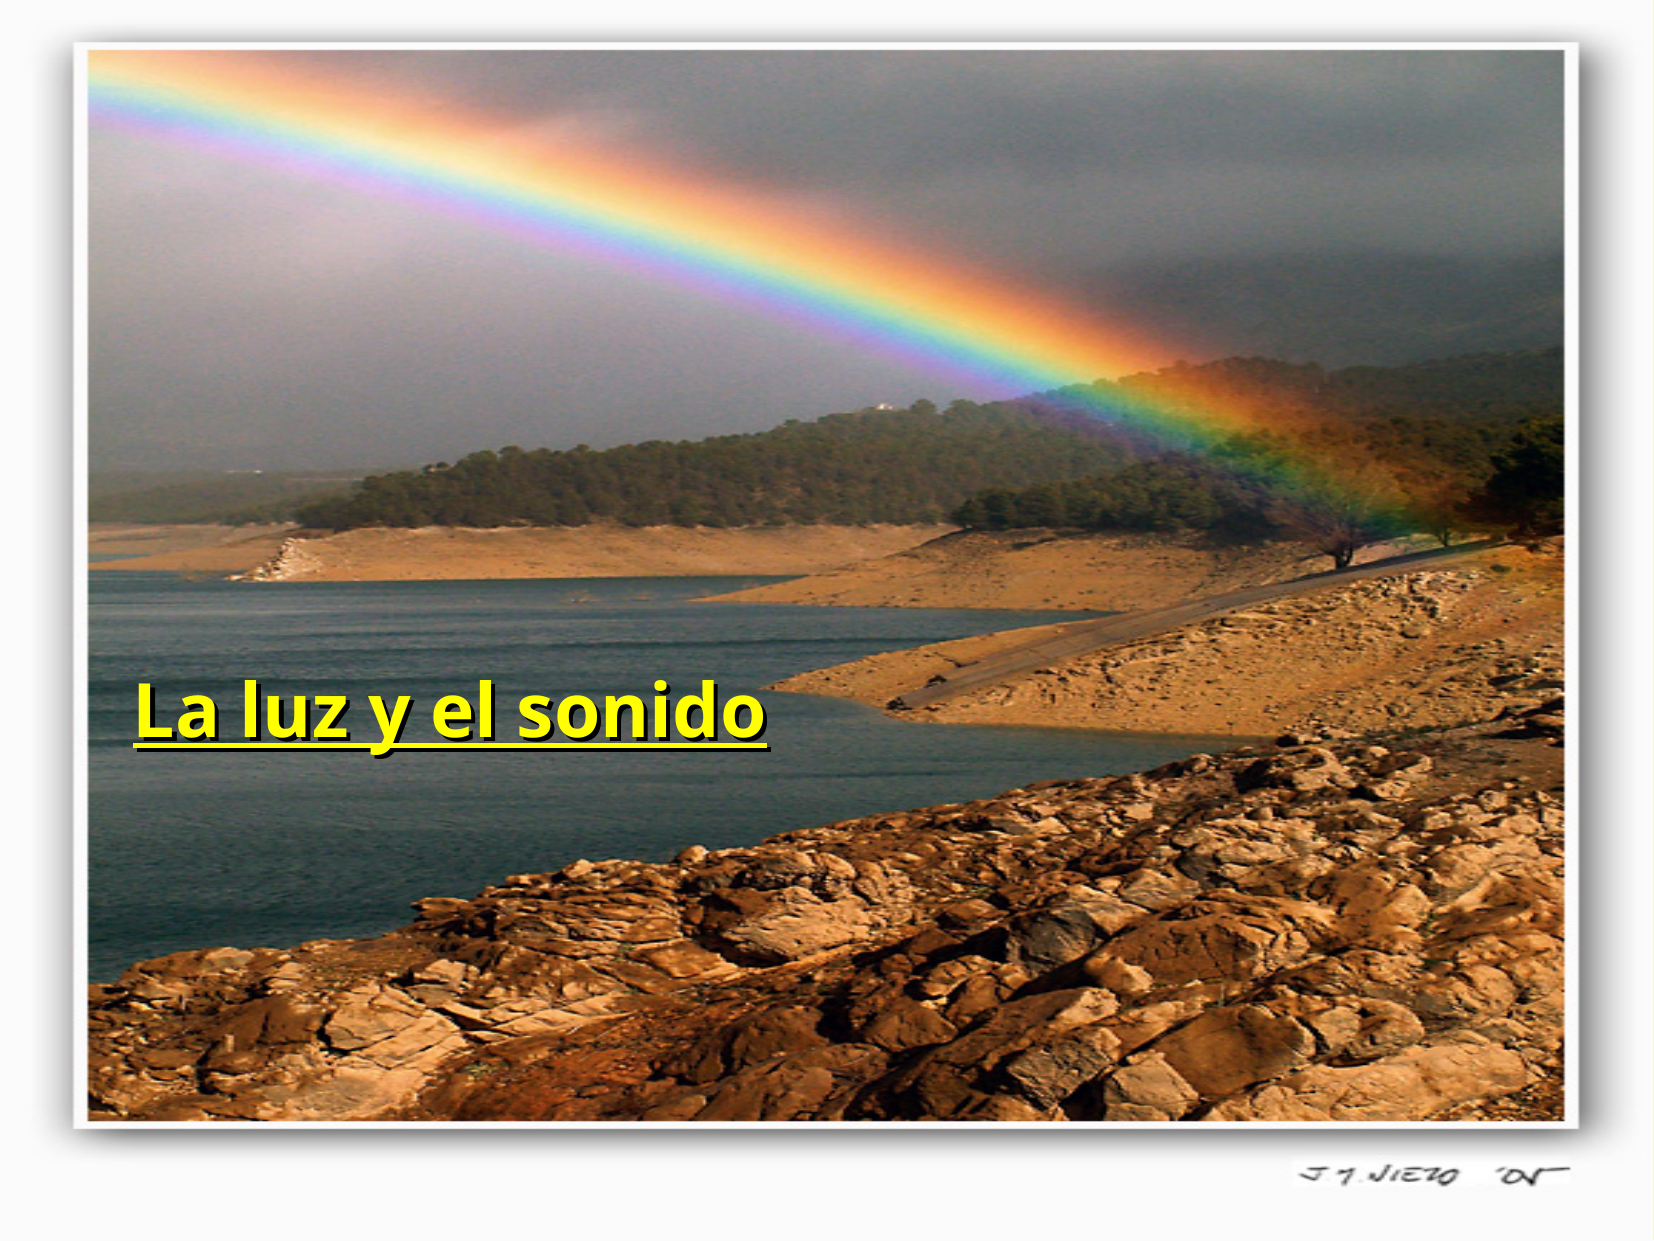

La luz y el sonido
José Luis 6º